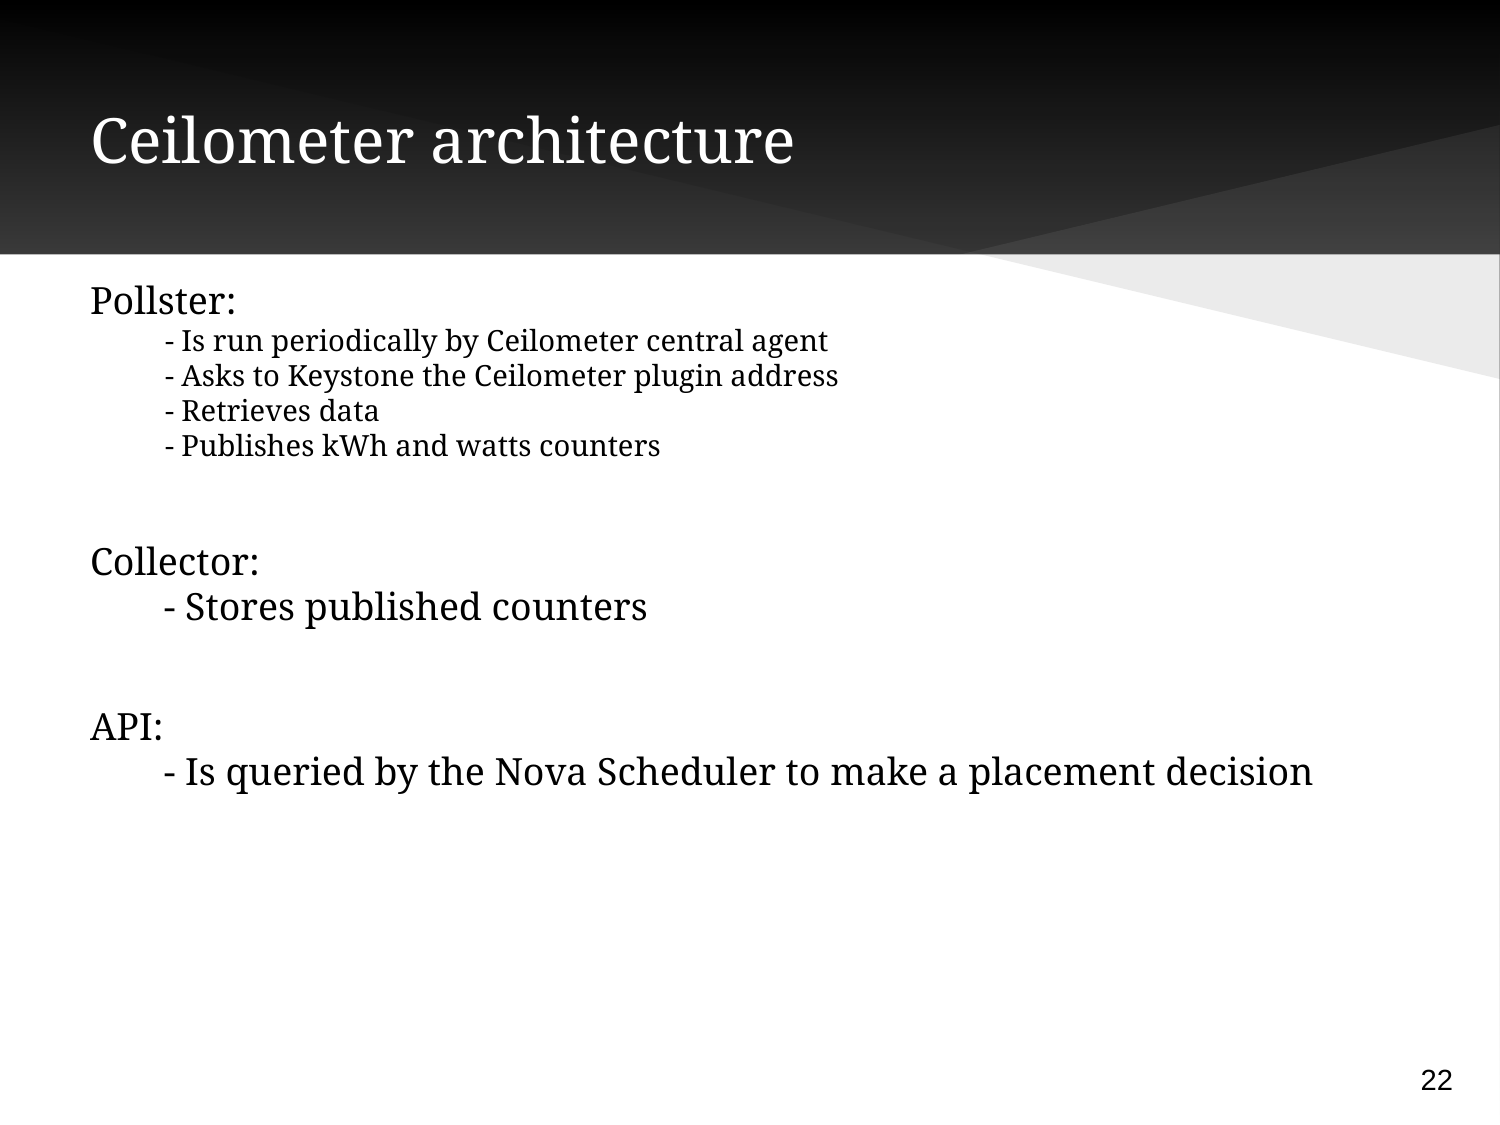

# Ceilometer architecture
Pollster:
- Is run periodically by Ceilometer central agent
- Asks to Keystone the Ceilometer plugin address
- Retrieves data
- Publishes kWh and watts counters
Collector:
	- Stores published counters
API:
	- Is queried by the Nova Scheduler to make a placement decision
22